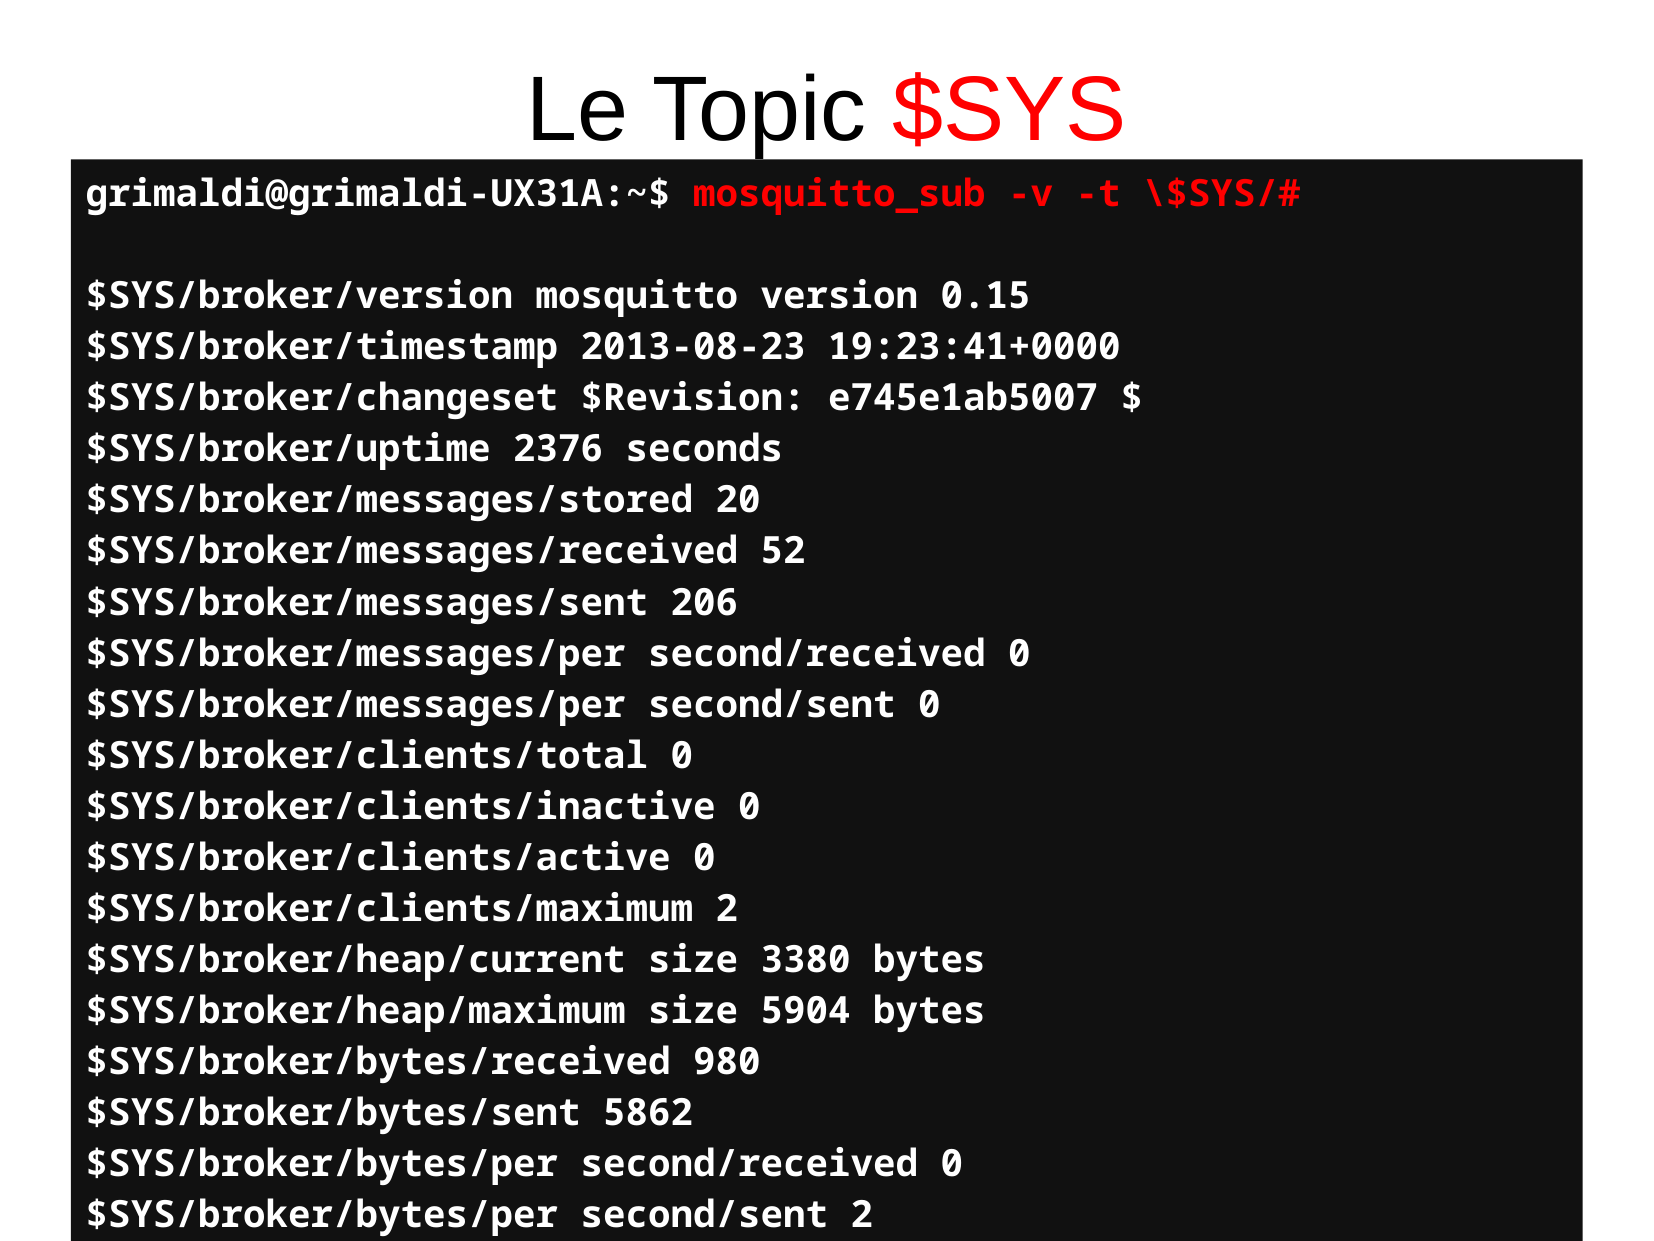

# Le Topic $SYS
grimaldi@grimaldi-UX31A:~$ mosquitto_sub -v -t \$SYS/#
$SYS/broker/version mosquitto version 0.15
$SYS/broker/timestamp 2013-08-23 19:23:41+0000
$SYS/broker/changeset $Revision: e745e1ab5007 $
$SYS/broker/uptime 2376 seconds
$SYS/broker/messages/stored 20
$SYS/broker/messages/received 52
$SYS/broker/messages/sent 206
$SYS/broker/messages/per second/received 0
$SYS/broker/messages/per second/sent 0
$SYS/broker/clients/total 0
$SYS/broker/clients/inactive 0
$SYS/broker/clients/active 0
$SYS/broker/clients/maximum 2
$SYS/broker/heap/current size 3380 bytes
$SYS/broker/heap/maximum size 5904 bytes
$SYS/broker/bytes/received 980
$SYS/broker/bytes/sent 5862
$SYS/broker/bytes/per second/received 0
$SYS/broker/bytes/per second/sent 2
$SYS/broker/uptime 2387 seconds